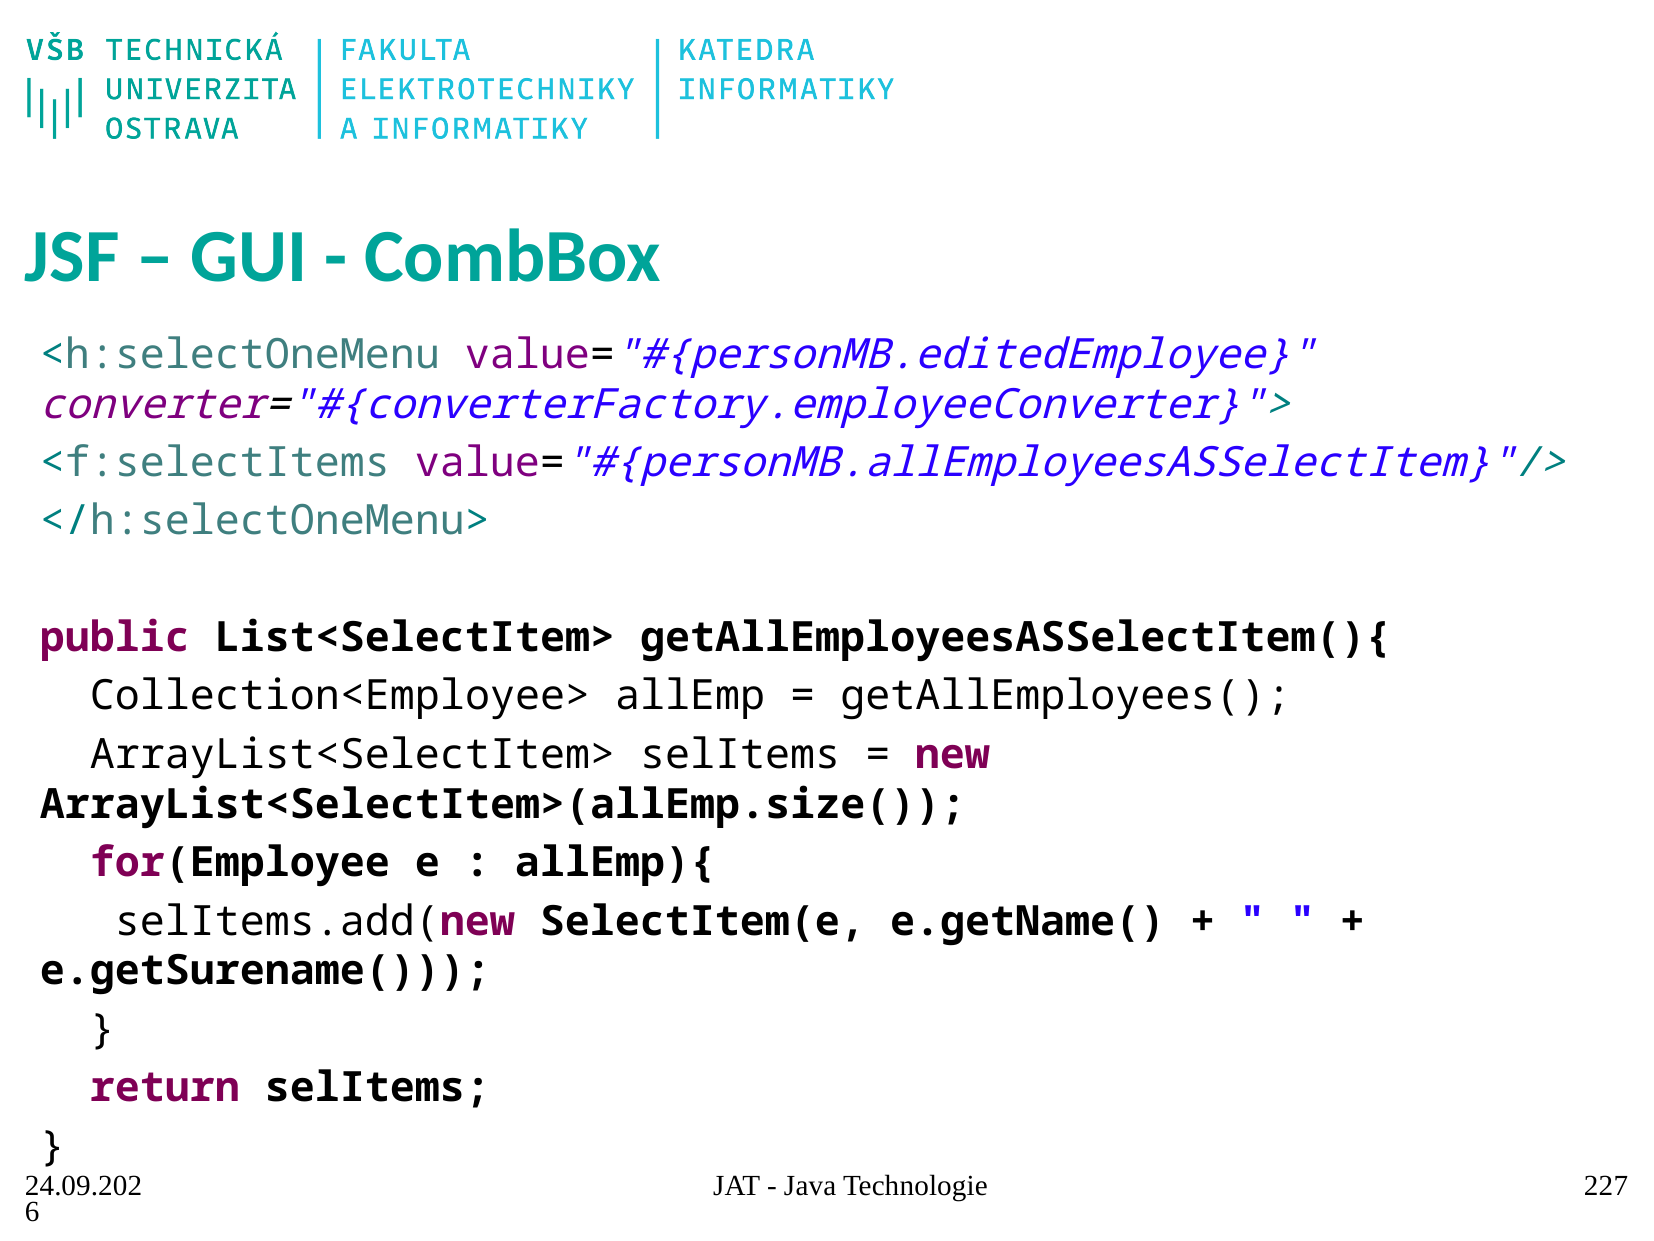

JSF – GUI - CombBox
# <h:selectOneMenu value="#{personMB.editedEmployee}" converter="#{converterFactory.employeeConverter}">
<f:selectItems value="#{personMB.allEmployeesASSelectItem}"/>
</h:selectOneMenu>
public List<SelectItem> getAllEmployeesASSelectItem(){
 Collection<Employee> allEmp = getAllEmployees();
 ArrayList<SelectItem> selItems = new ArrayList<SelectItem>(allEmp.size());
 for(Employee e : allEmp){
 selItems.add(new SelectItem(e, e.getName() + " " + e.getSurename()));
 }
 return selItems;
}
JAT - Java Technologie
227